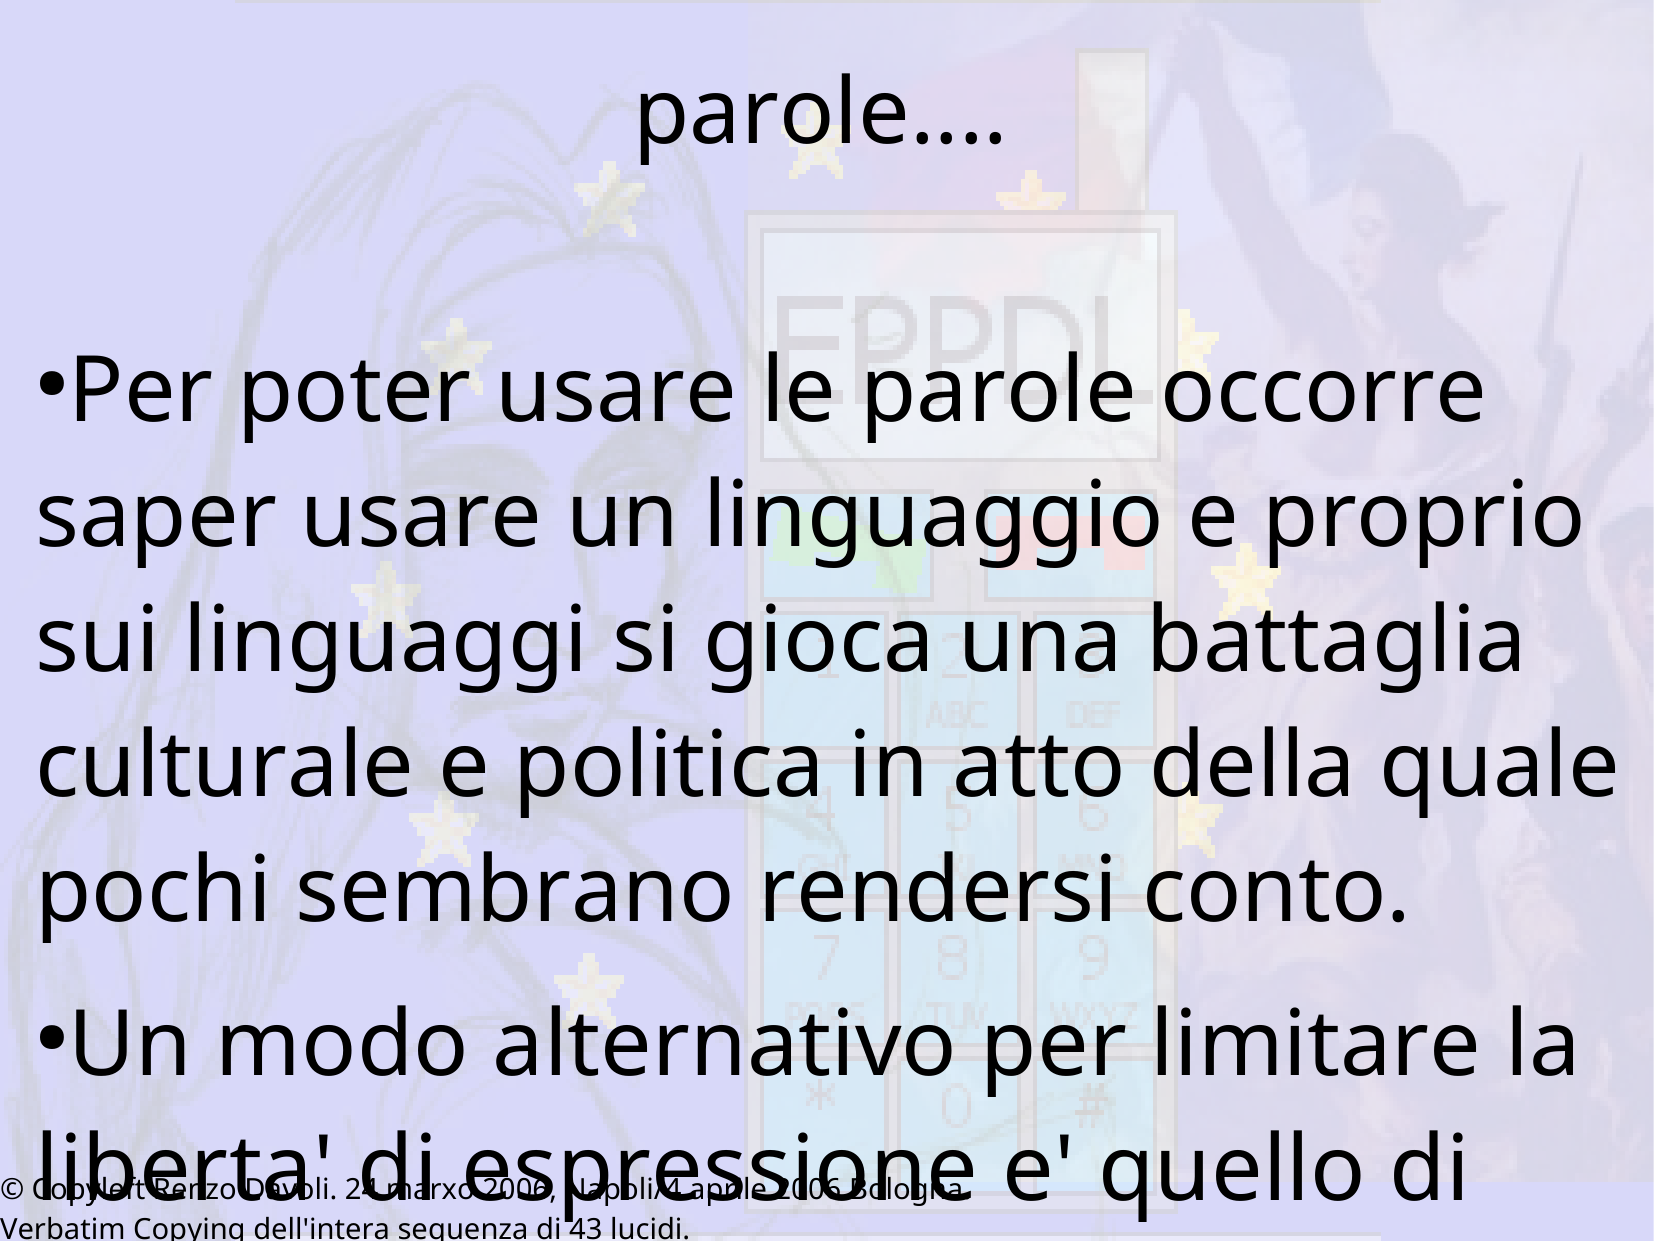

# parole....
Per poter usare le parole occorre saper usare un linguaggio e proprio sui linguaggi si gioca una battaglia culturale e politica in atto della quale pochi sembrano rendersi conto.
Un modo alternativo per limitare la liberta' di espressione e' quello di avere persone che liberamente non sanno cosa dire perche' non hanno le basi culturali o linguistiche per poter parlare.